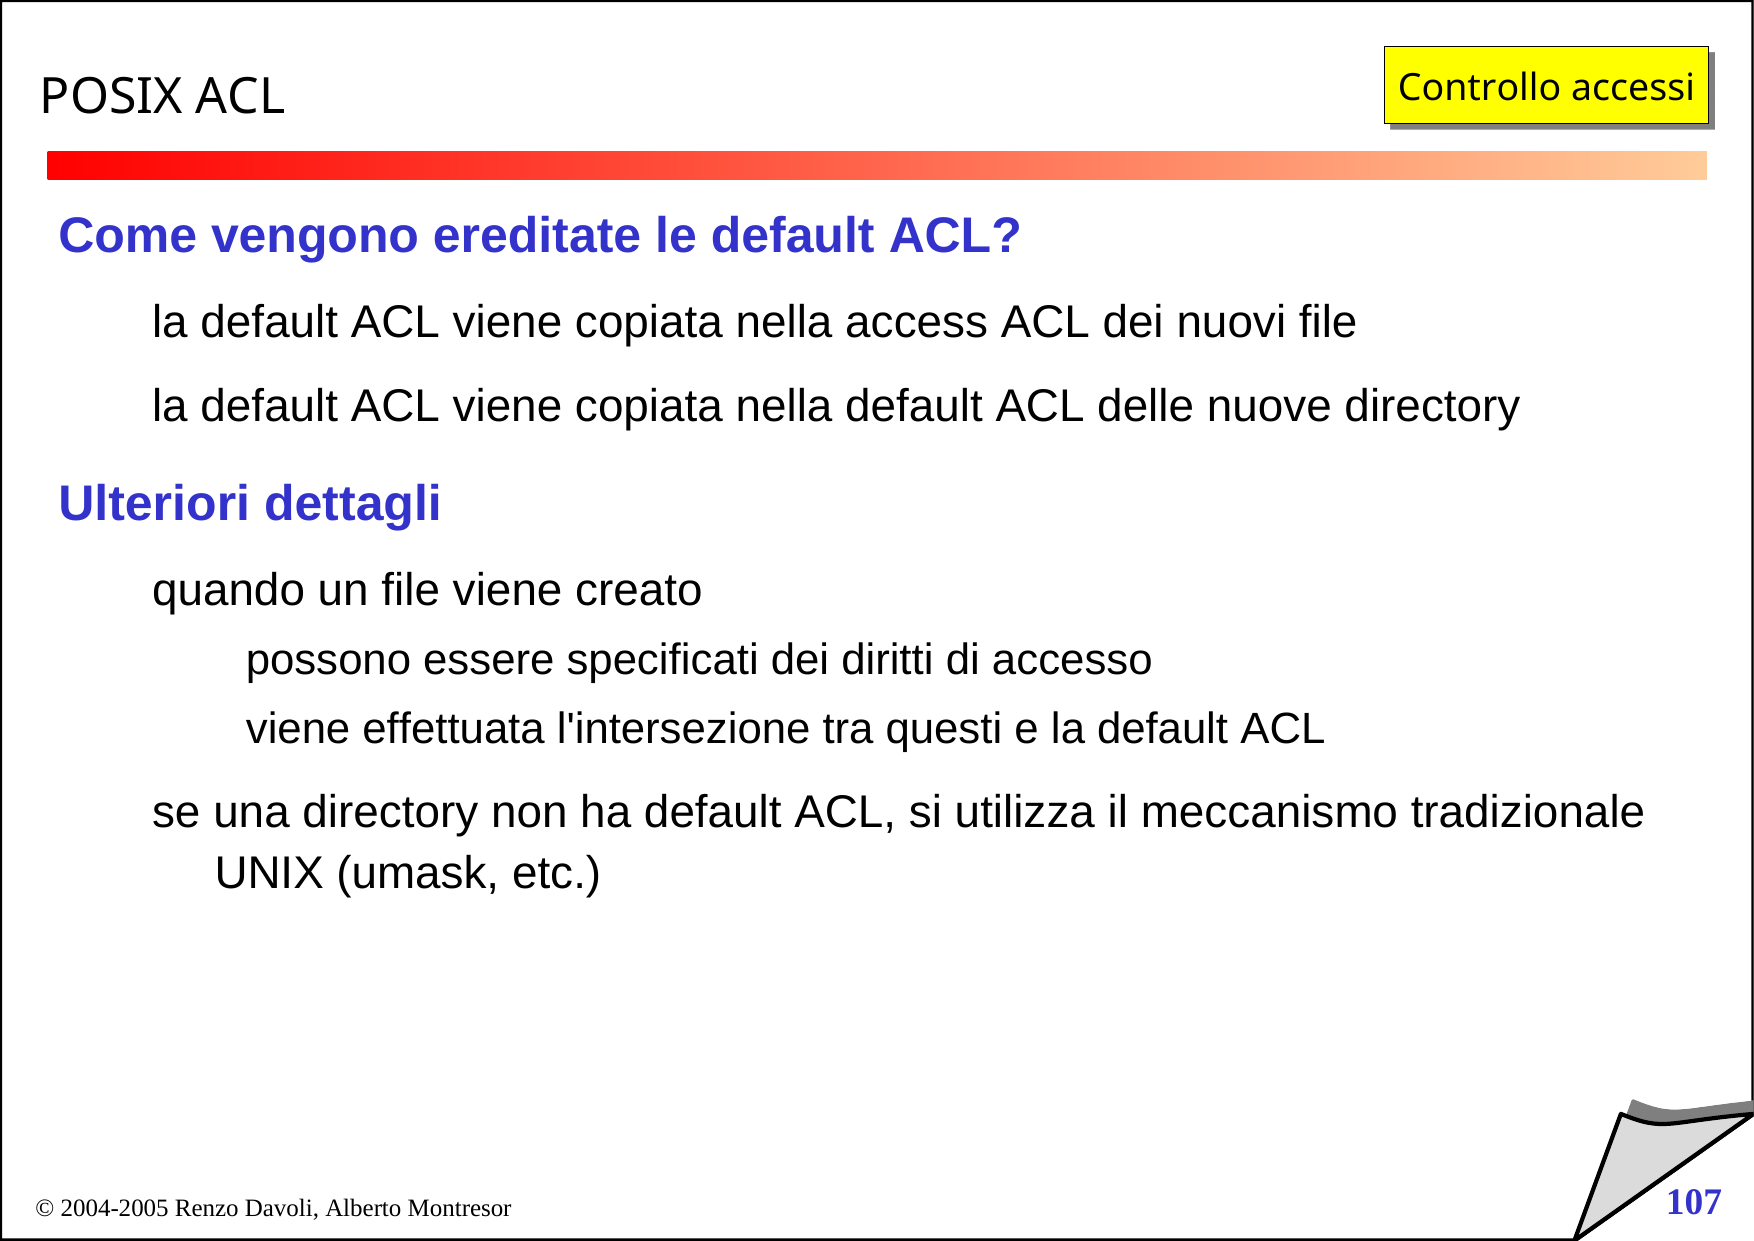

Controllo accessi
# POSIX ACL
Come vengono ereditate le default ACL?
la default ACL viene copiata nella access ACL dei nuovi file
la default ACL viene copiata nella default ACL delle nuove directory
Ulteriori dettagli
quando un file viene creato
possono essere specificati dei diritti di accesso
viene effettuata l'intersezione tra questi e la default ACL
se una directory non ha default ACL, si utilizza il meccanismo tradizionale UNIX (umask, etc.)